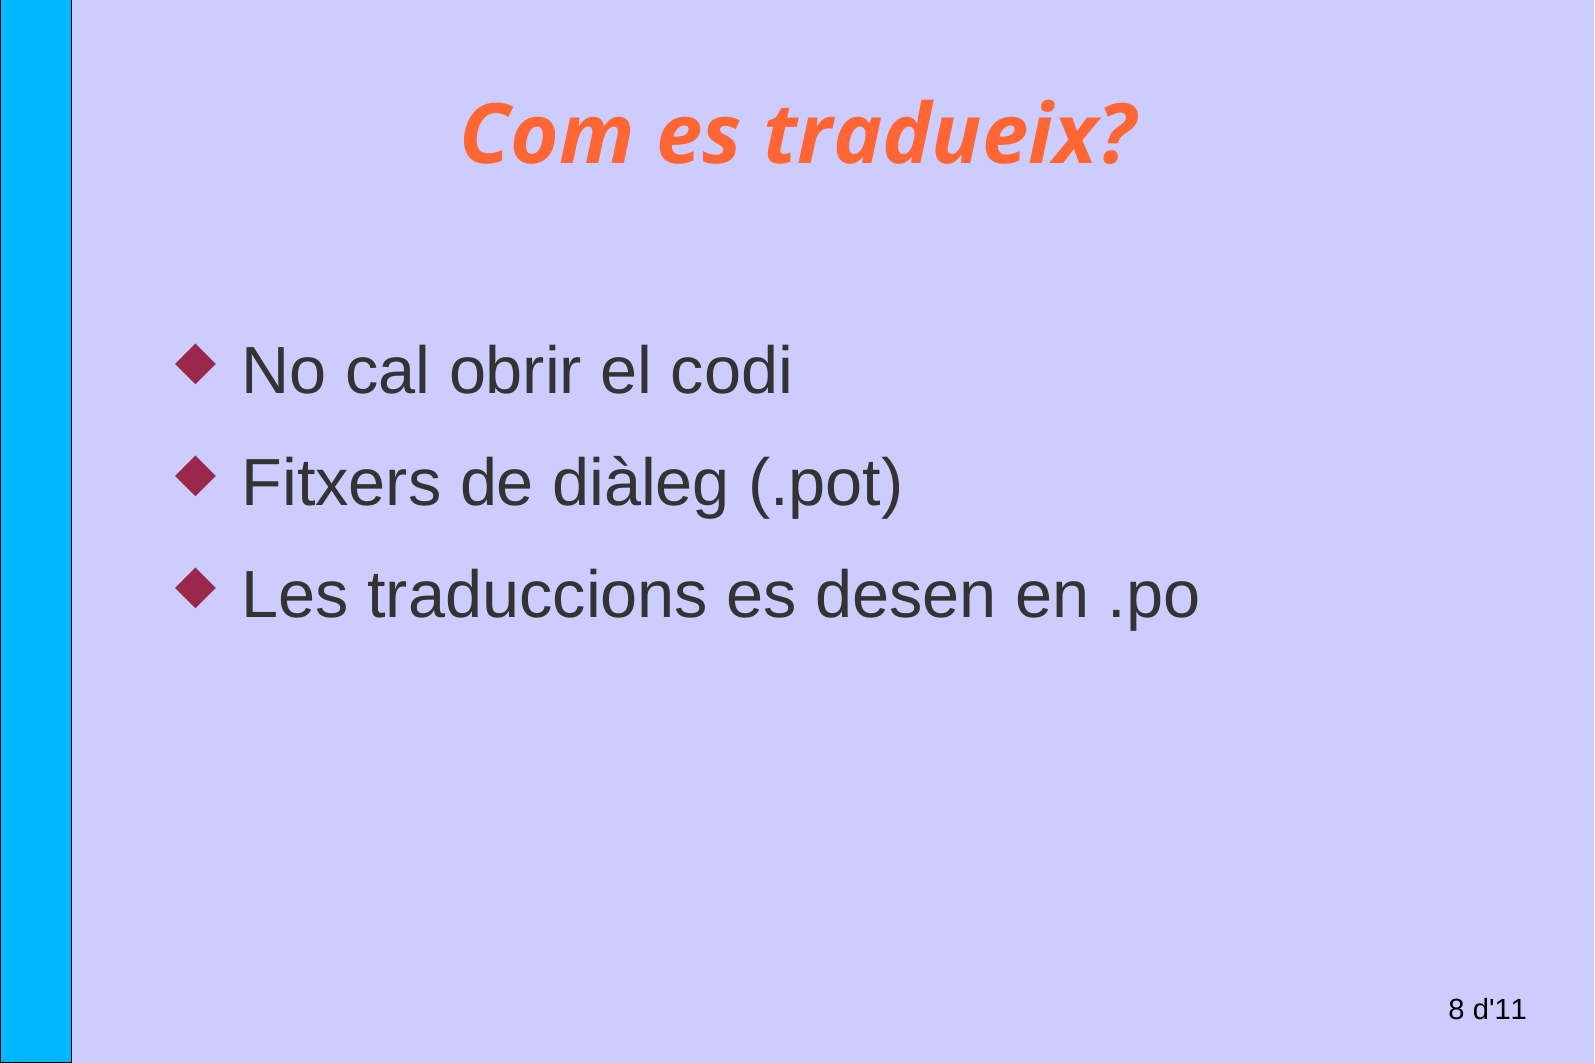

# Com es tradueix?
No cal obrir el codi
Fitxers de diàleg (.pot)
Les traduccions es desen en .po
8 d'11